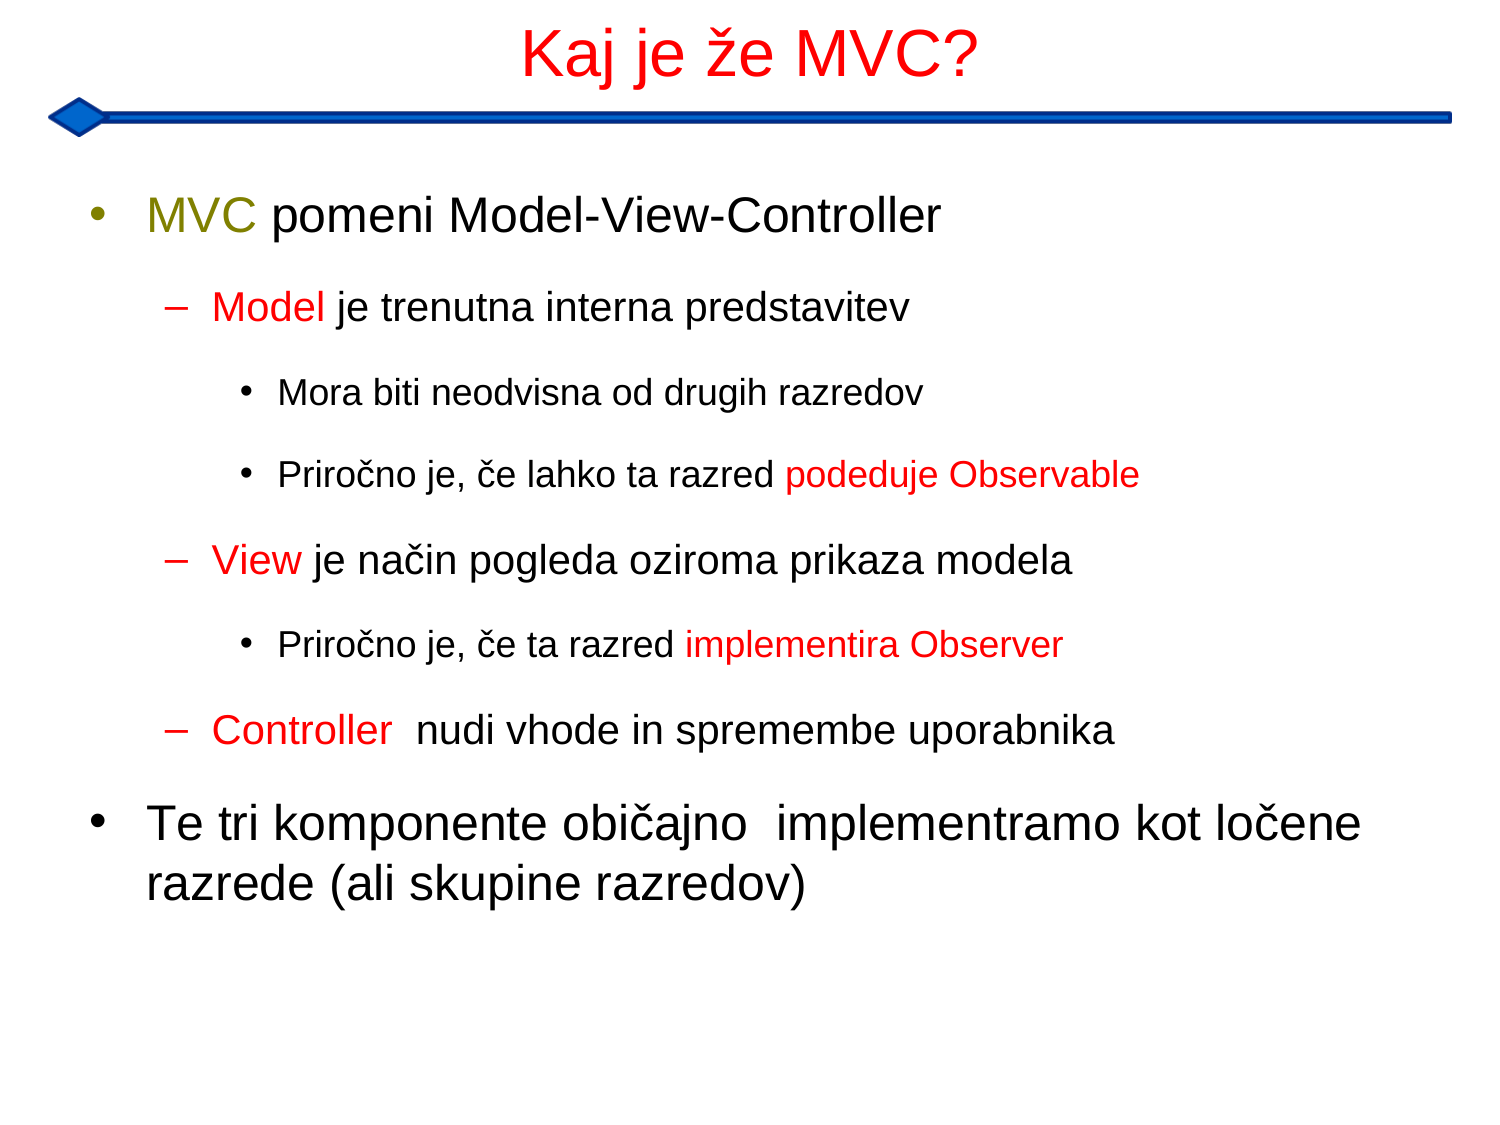

# Kaj je že MVC?
MVC pomeni Model-View-Controller
Model je trenutna interna predstavitev
Mora biti neodvisna od drugih razredov
Priročno je, če lahko ta razred podeduje Observable
View je način pogleda oziroma prikaza modela
Priročno je, če ta razred implementira Observer
Controller nudi vhode in spremembe uporabnika
Te tri komponente običajno implementramo kot ločene razrede (ali skupine razredov)